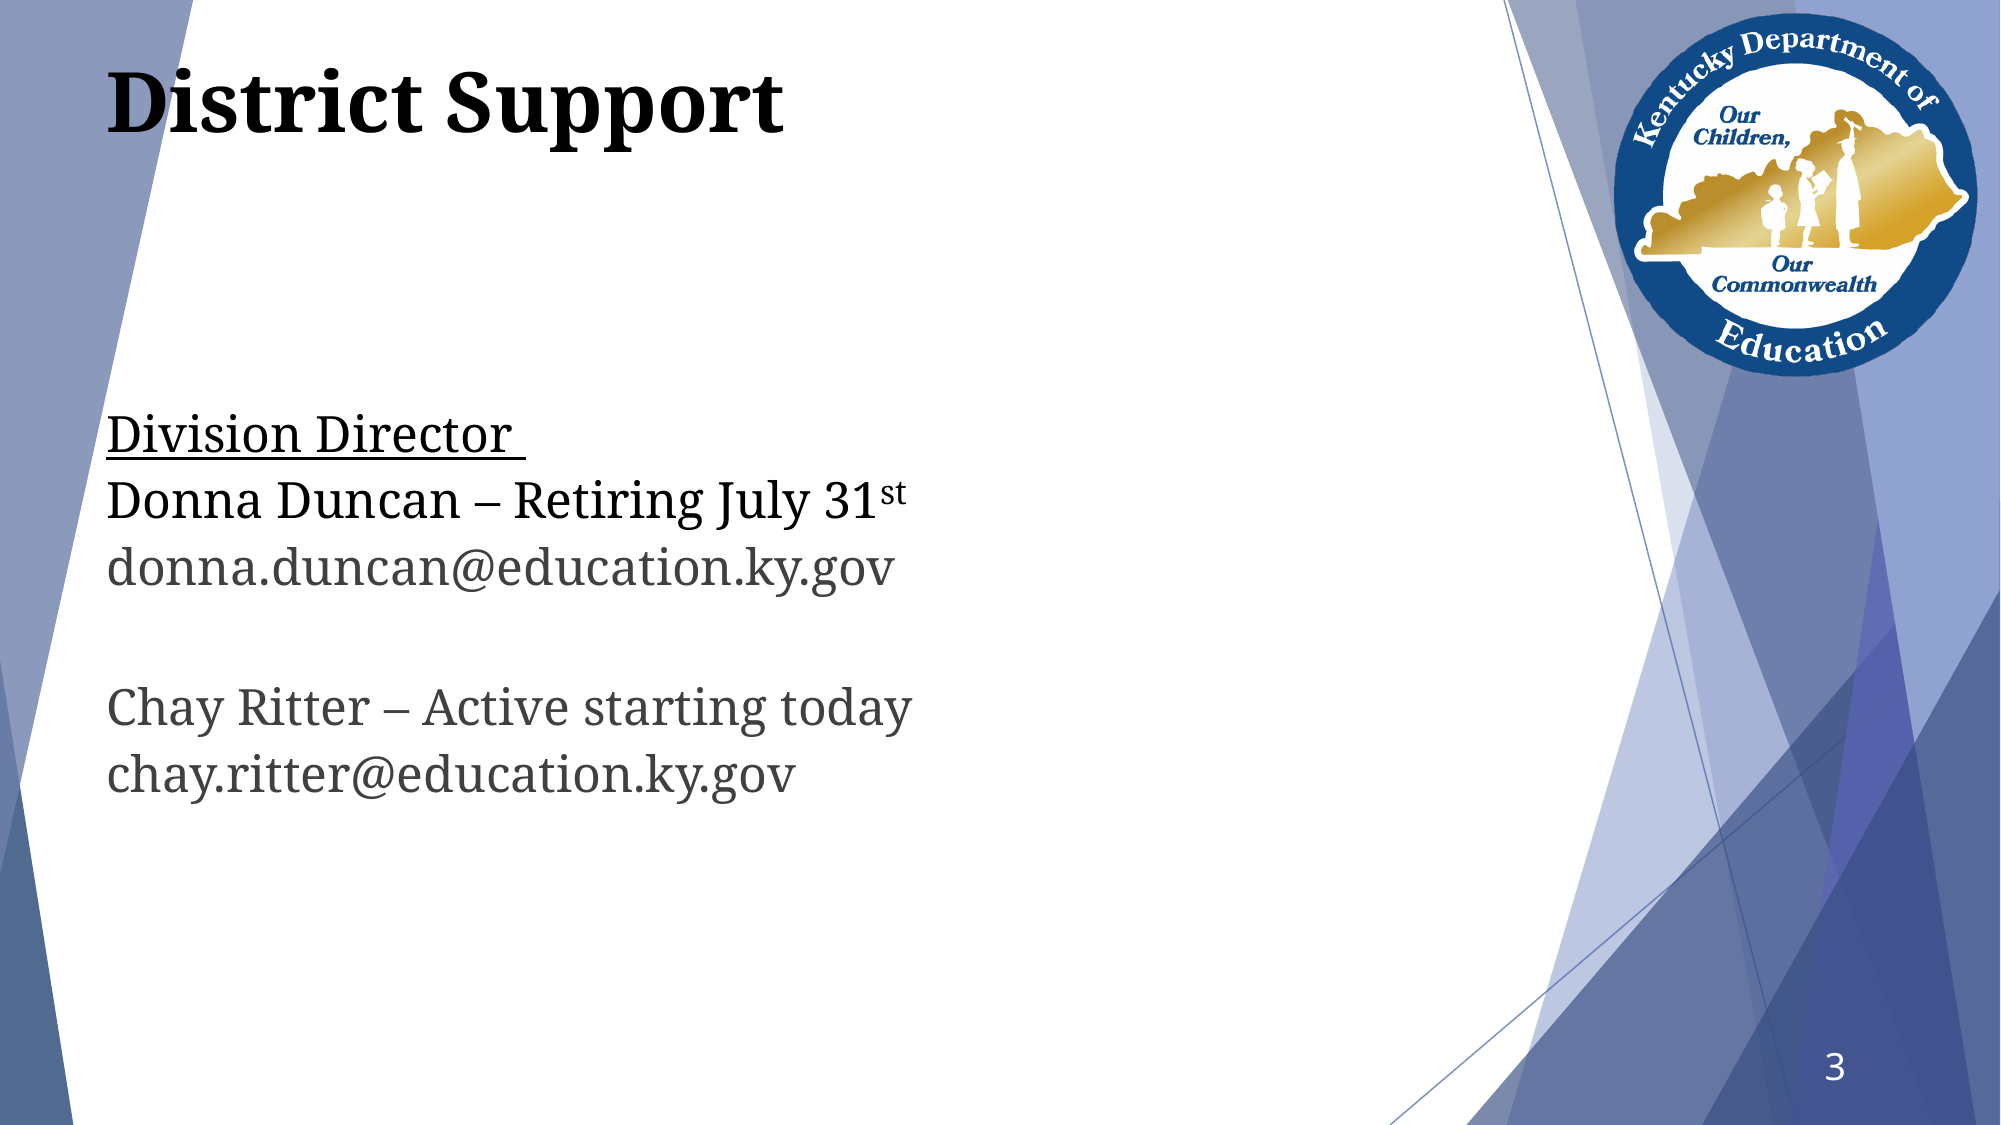

# District Support
Division Director
Donna Duncan – Retiring July 31st
donna.duncan@education.ky.gov
Chay Ritter – Active starting today
chay.ritter@education.ky.gov